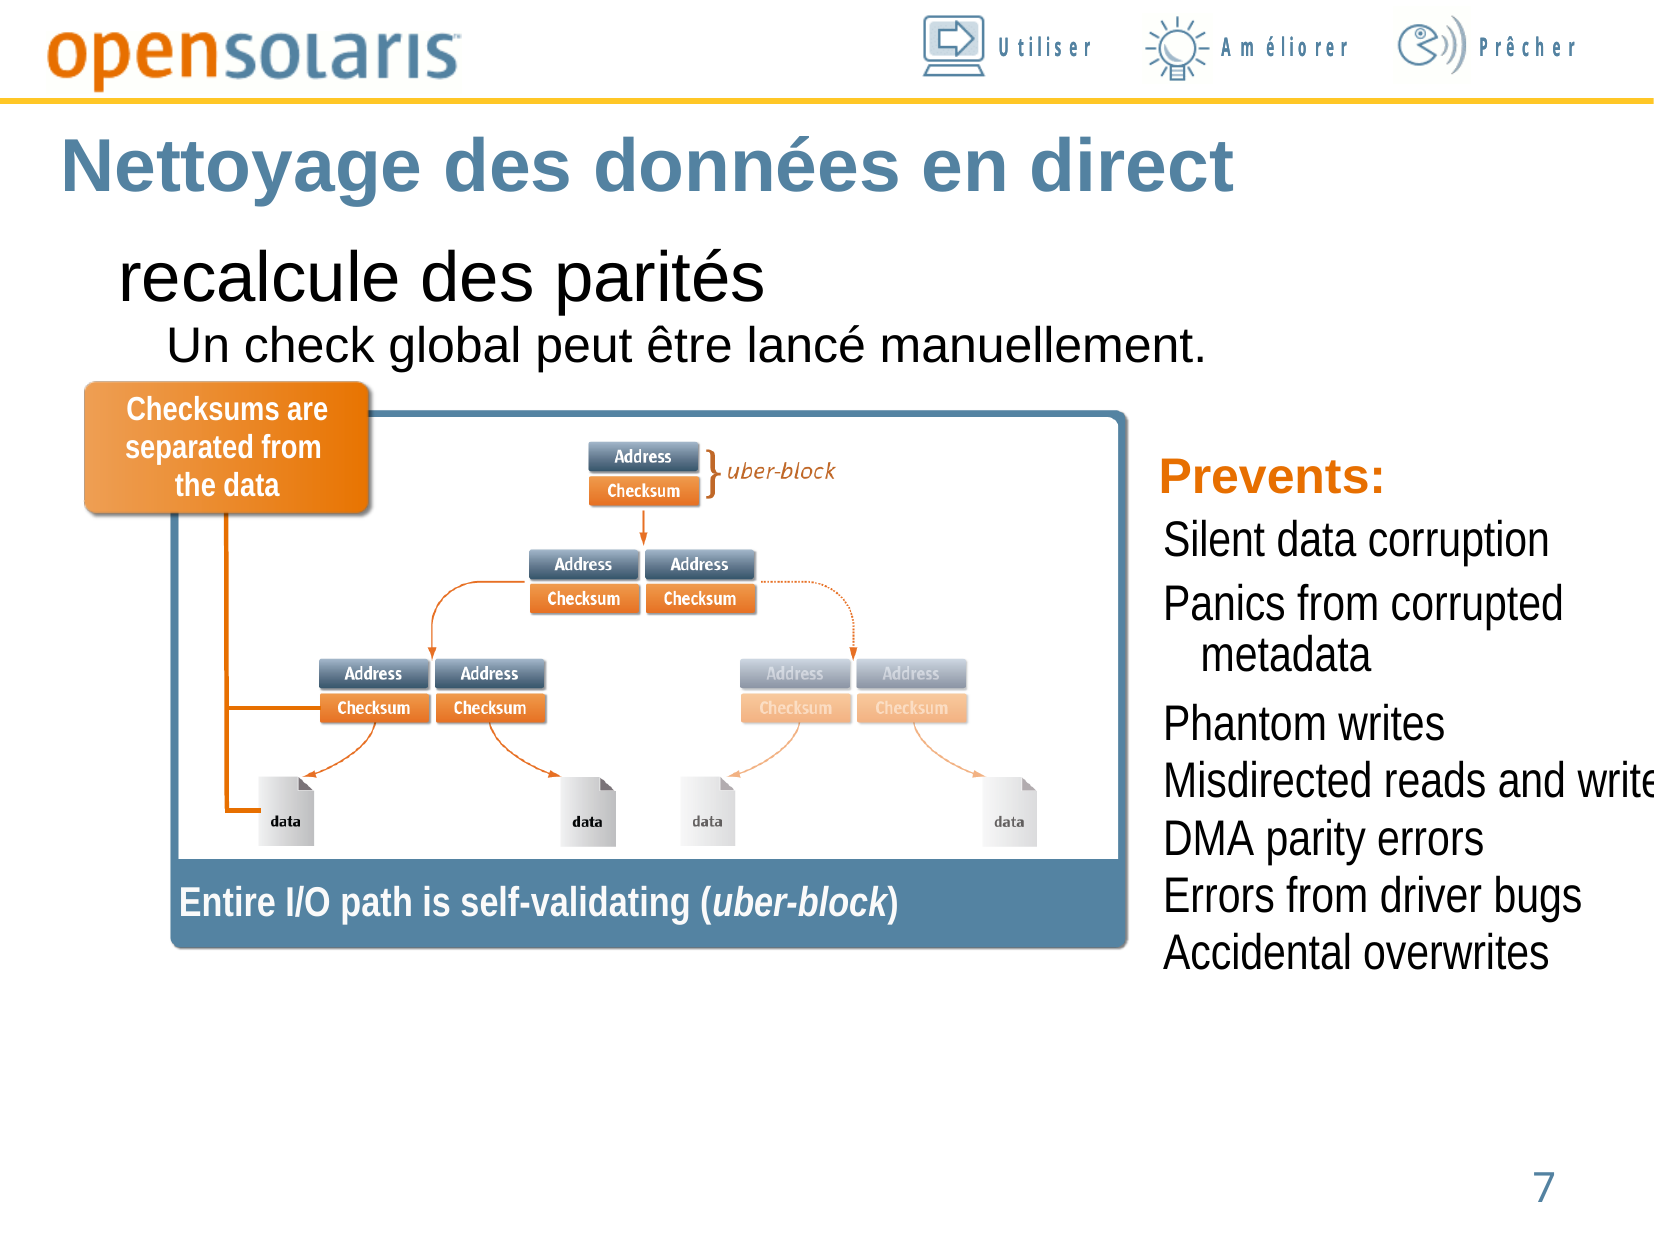

# Nettoyage des données en direct
recalcule des parités
Un check global peut être lancé manuellement.
Checksums are separated from
the data
 Prevents:
Silent data corruption
Panics from corrupted metadata
Phantom writes
Misdirected reads and writes
DMA parity errors
Errors from driver bugs
Accidental overwrites
Entire I/O path is self-validating (uber-block)